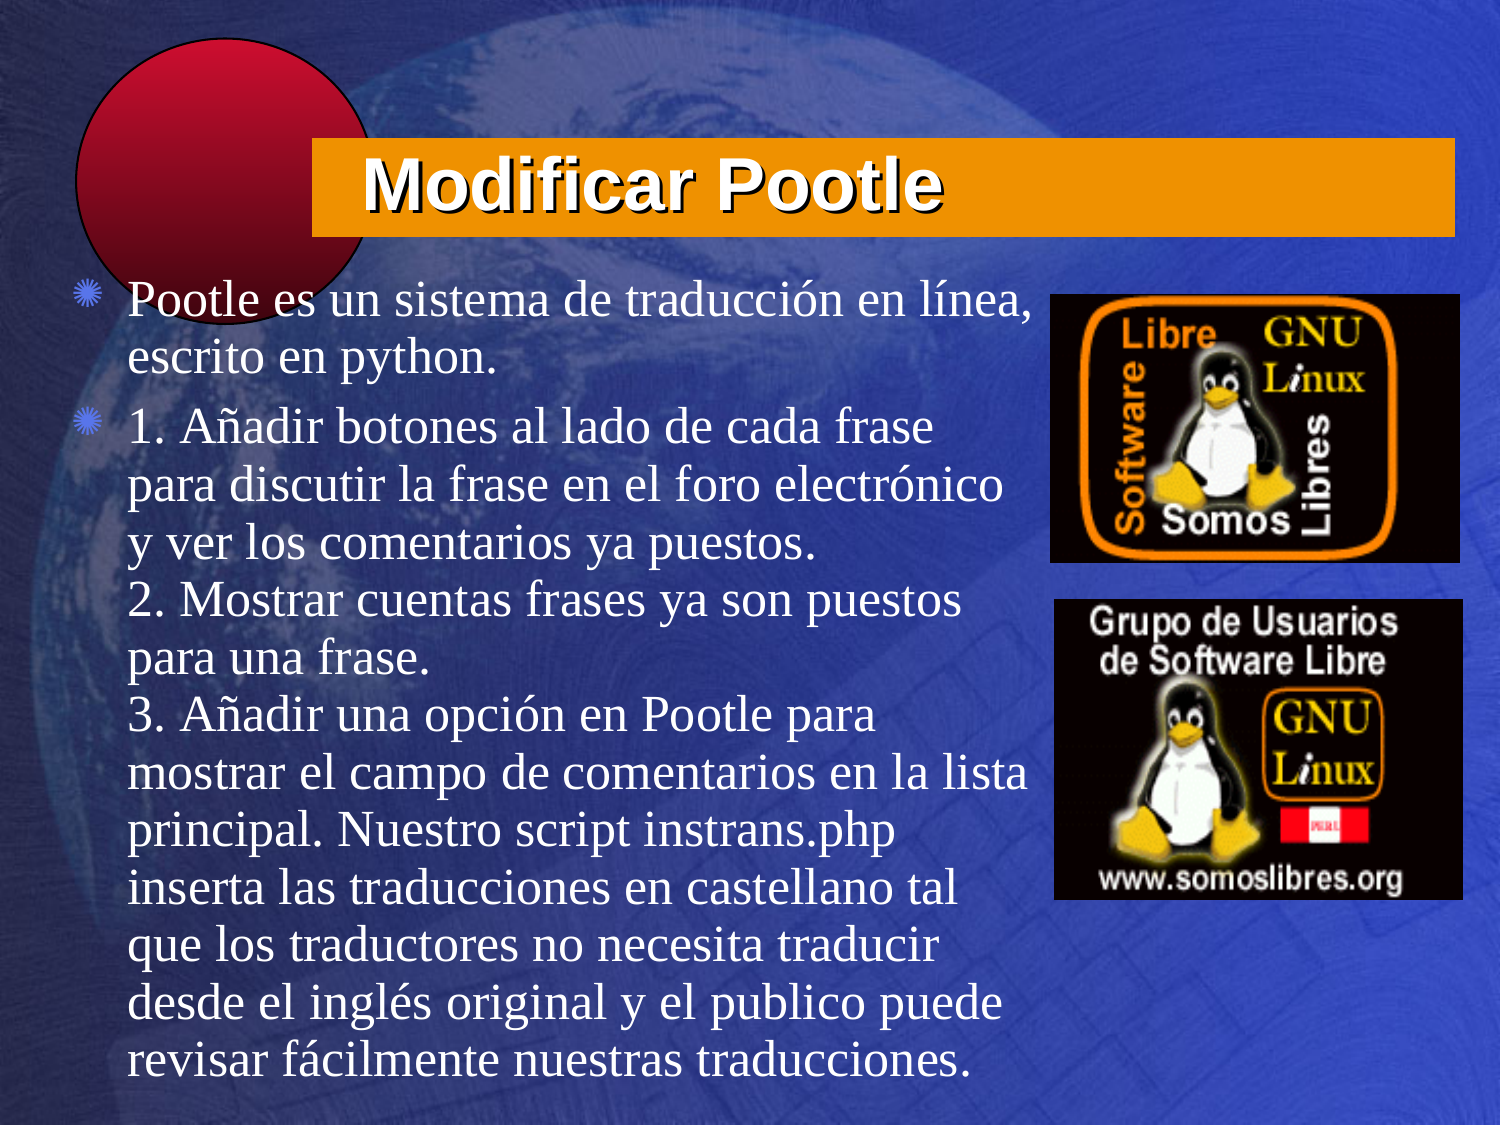

# Modificar Pootle
Pootle es un sistema de traducción en línea, escrito en python.
1. Añadir botones al lado de cada frase para discutir la frase en el foro electrónico y ver los comentarios ya puestos.
2. Mostrar cuentas frases ya son puestos para una frase.
3. Añadir una opción en Pootle para mostrar el campo de comentarios en la lista principal. Nuestro script instrans.php inserta las traducciones en castellano tal que los traductores no necesita traducir desde el inglés original y el publico puede revisar fácilmente nuestras traducciones.